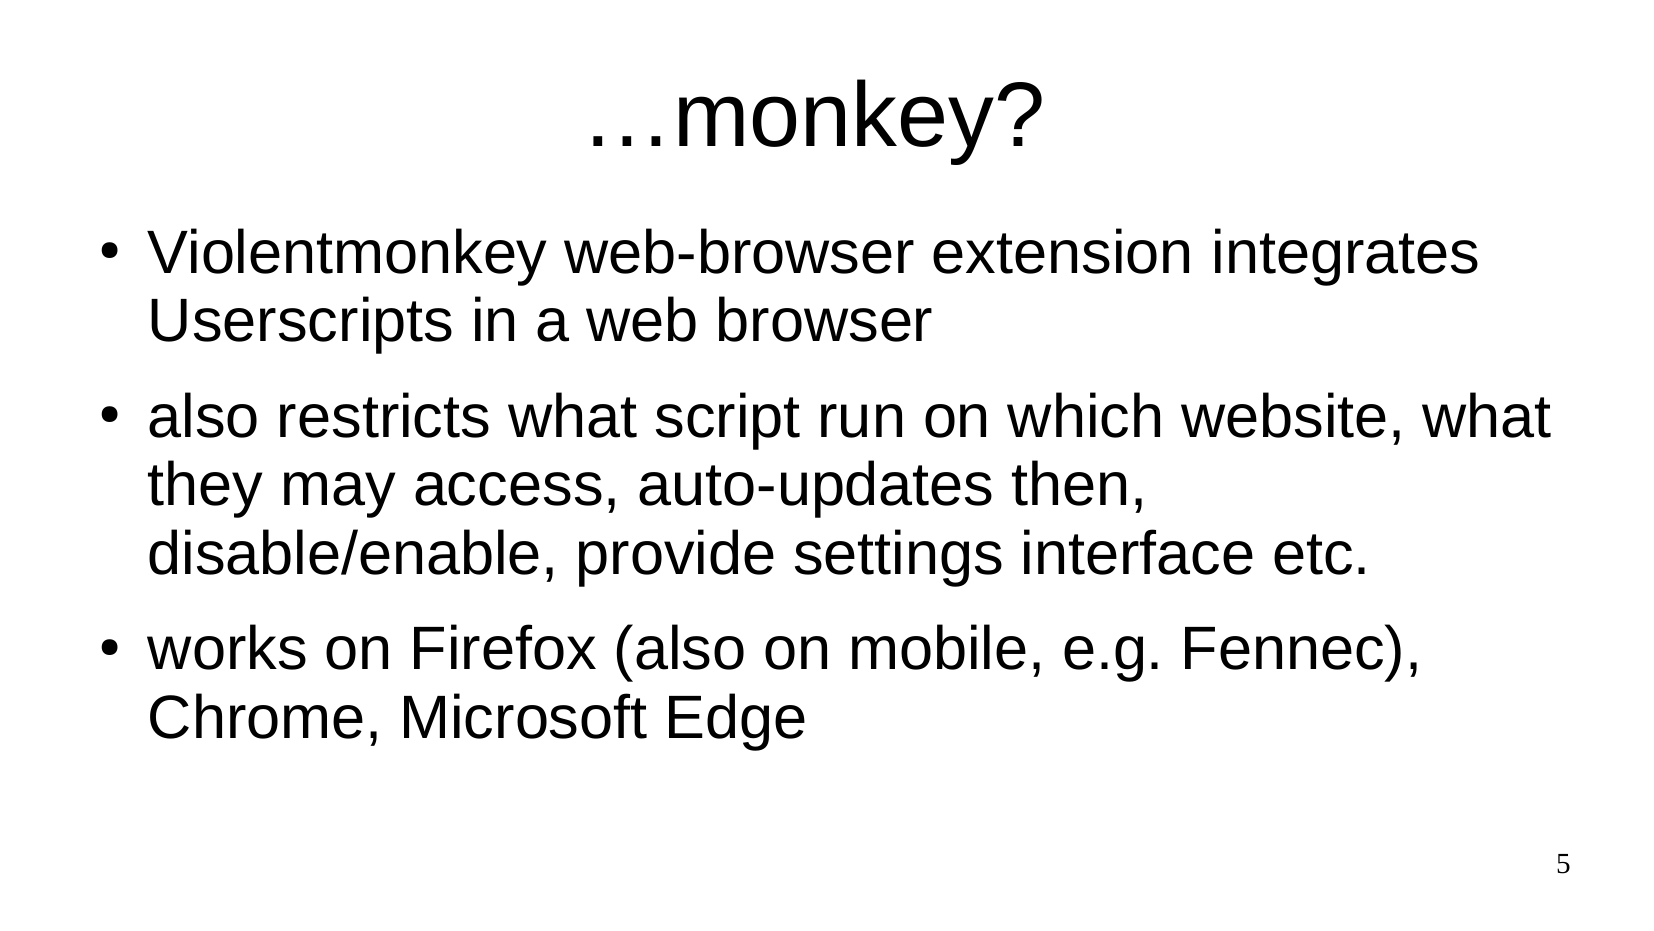

# …monkey?
Violentmonkey web-browser extension integrates Userscripts in a web browser
also restricts what script run on which website, what they may access, auto-updates then, disable/enable, provide settings interface etc.
works on Firefox (also on mobile, e.g. Fennec), Chrome, Microsoft Edge
5